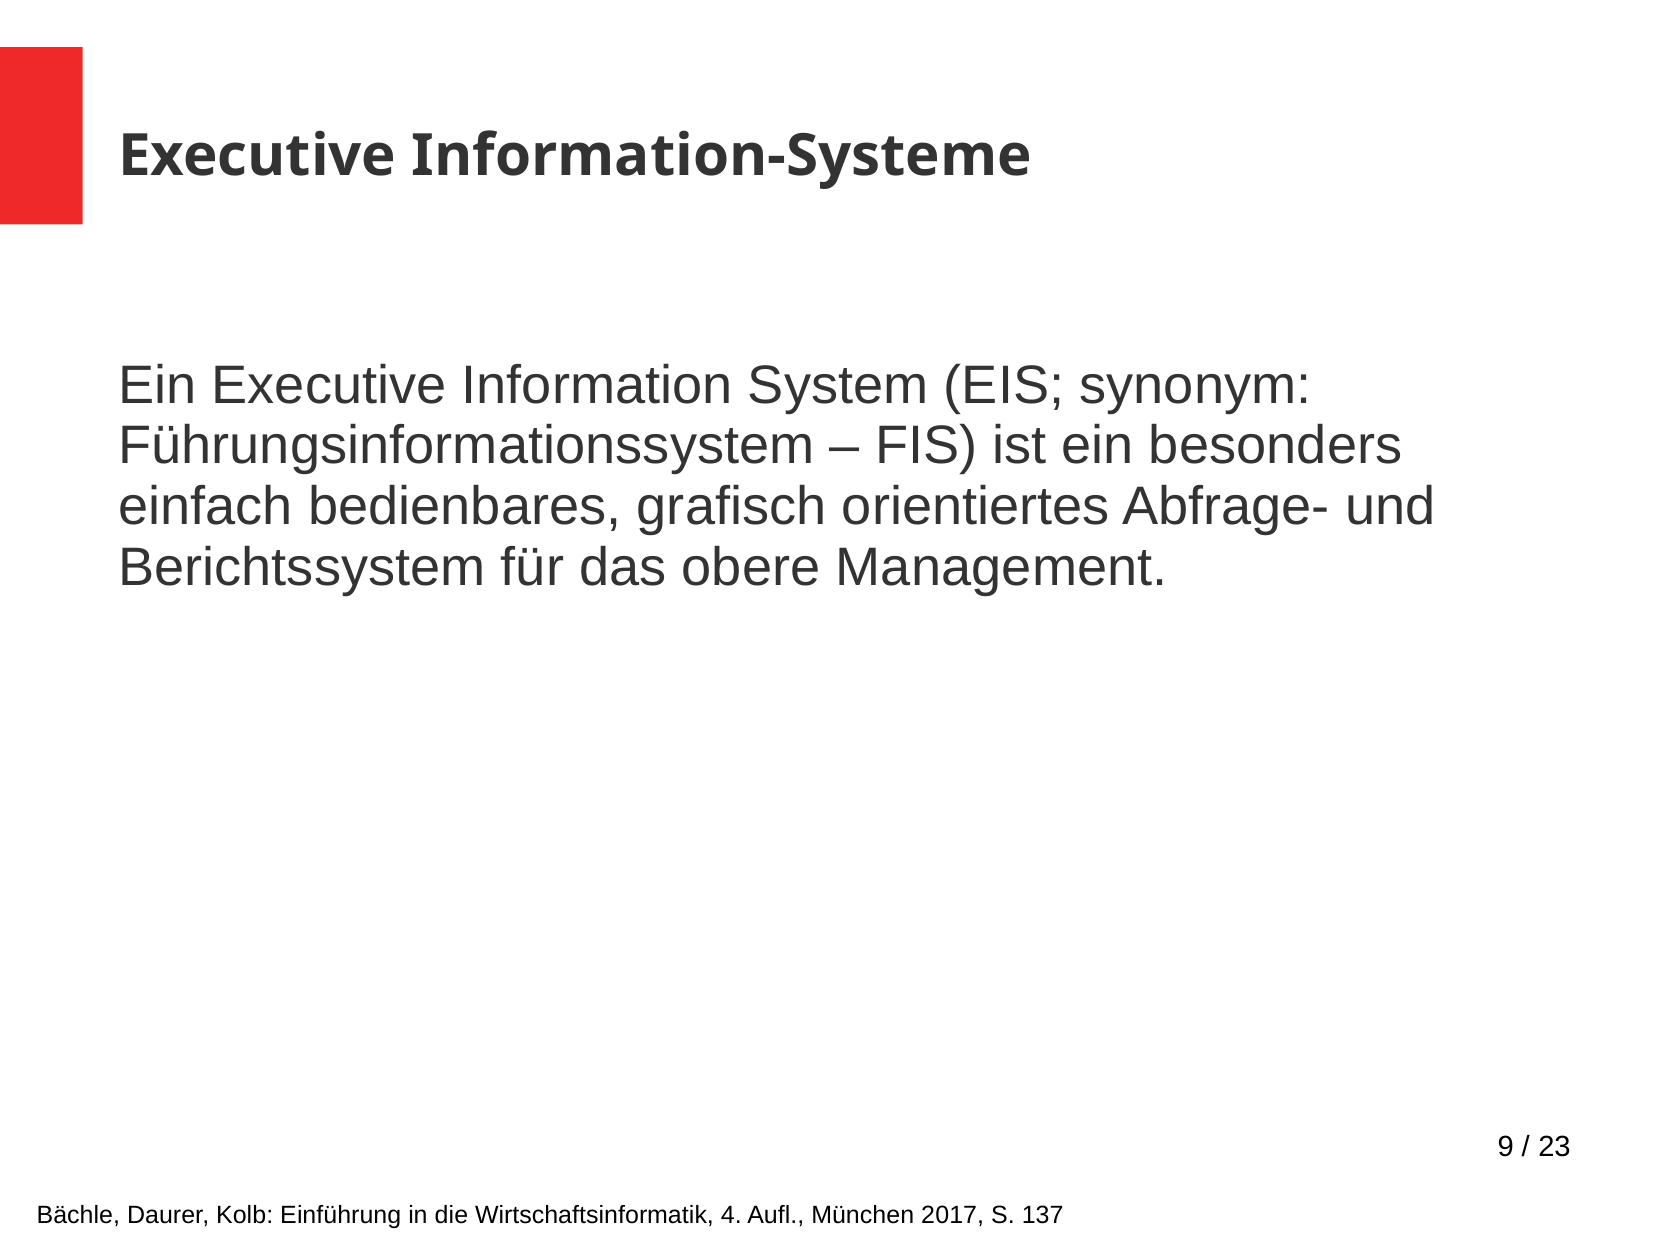

# Executive Information-Systeme
Ein Executive Information System (EIS; synonym: Führungsinformationssystem – FIS) ist ein besonders einfach bedienbares, grafisch orientiertes Abfrage- und Berichtssystem für das obere Management.
9
Bächle, Daurer, Kolb: Einführung in die Wirtschaftsinformatik, 4. Aufl., München 2017, S. 137